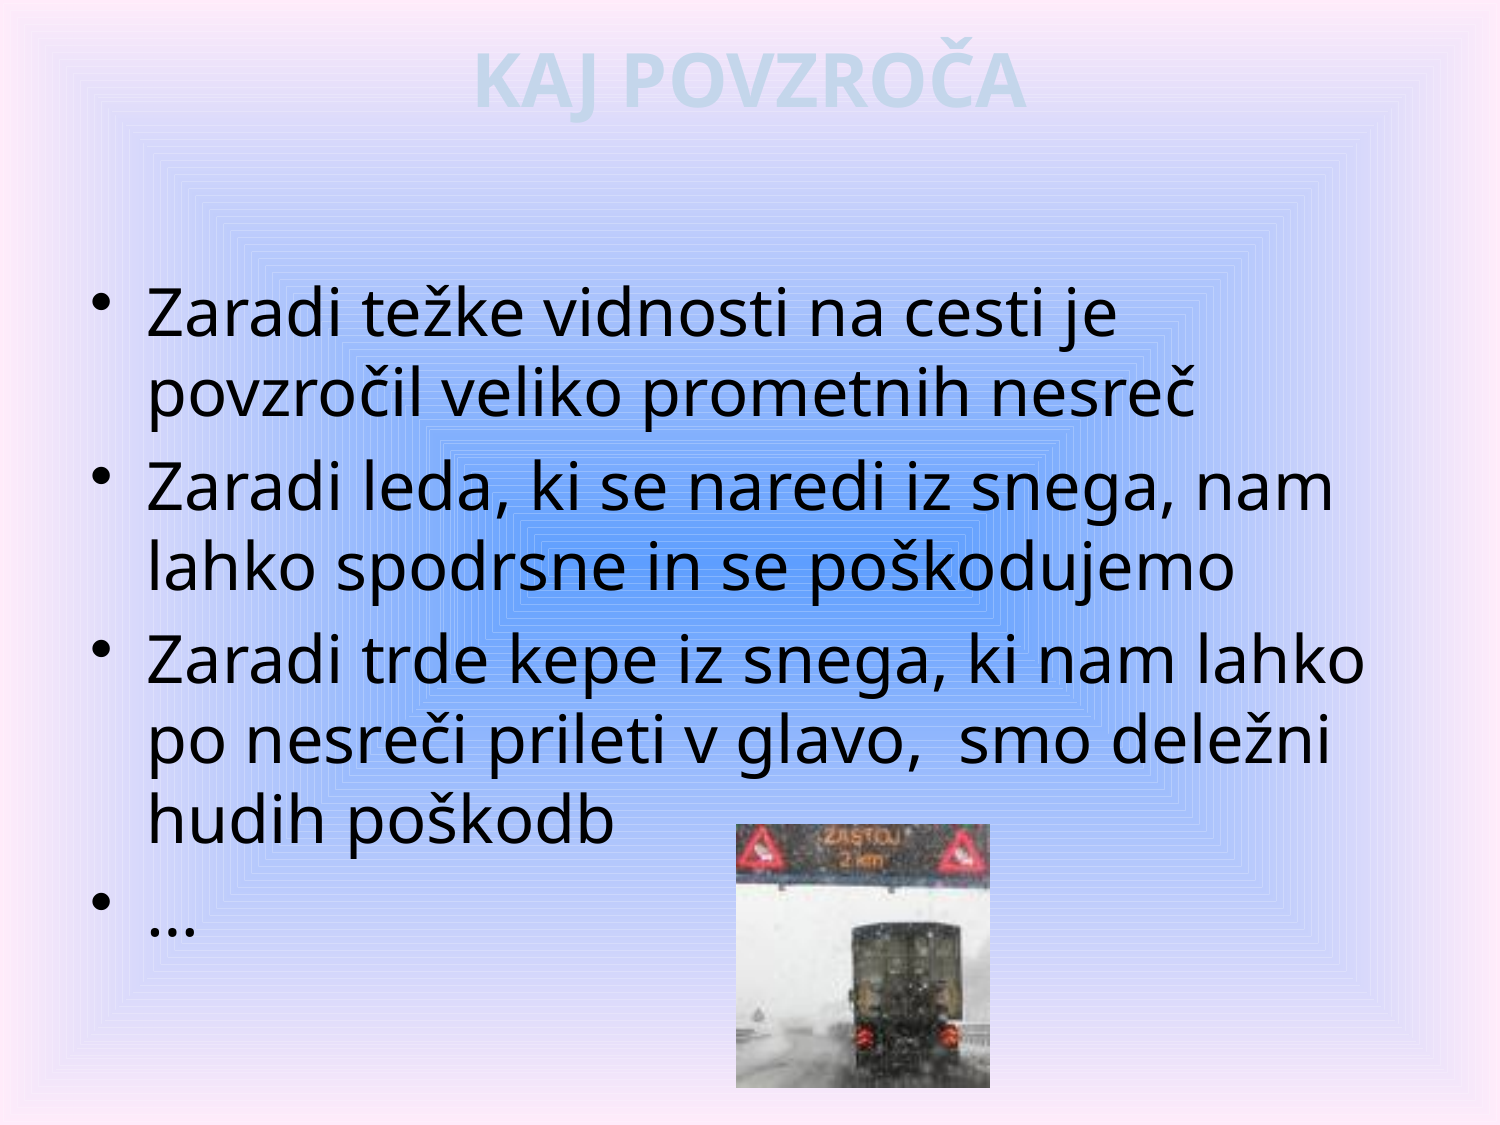

KAJ POVZROČA
# Zaradi težke vidnosti na cesti je povzročil veliko prometnih nesreč
Zaradi leda, ki se naredi iz snega, nam lahko spodrsne in se poškodujemo
Zaradi trde kepe iz snega, ki nam lahko po nesreči prileti v glavo, smo deležni hudih poškodb
…